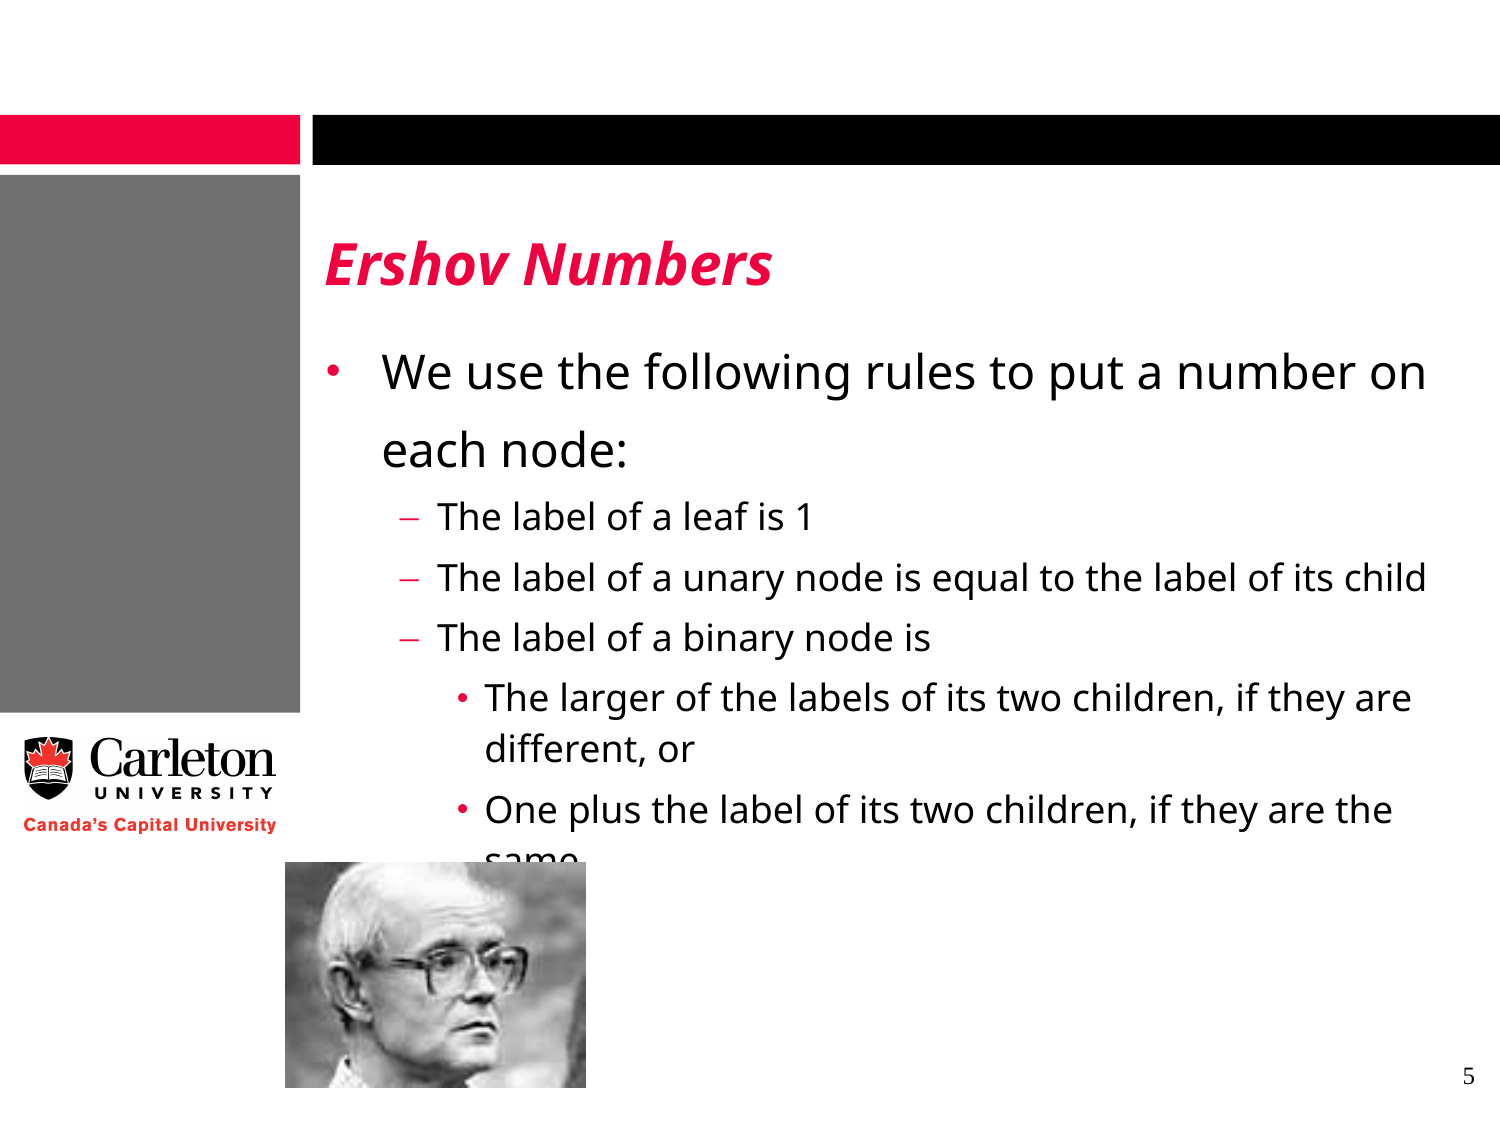

# Ershov Numbers
We use the following rules to put a number on each node:
The label of a leaf is 1
The label of a unary node is equal to the label of its child
The label of a binary node is
The larger of the labels of its two children, if they are different, or
One plus the label of its two children, if they are the same
5